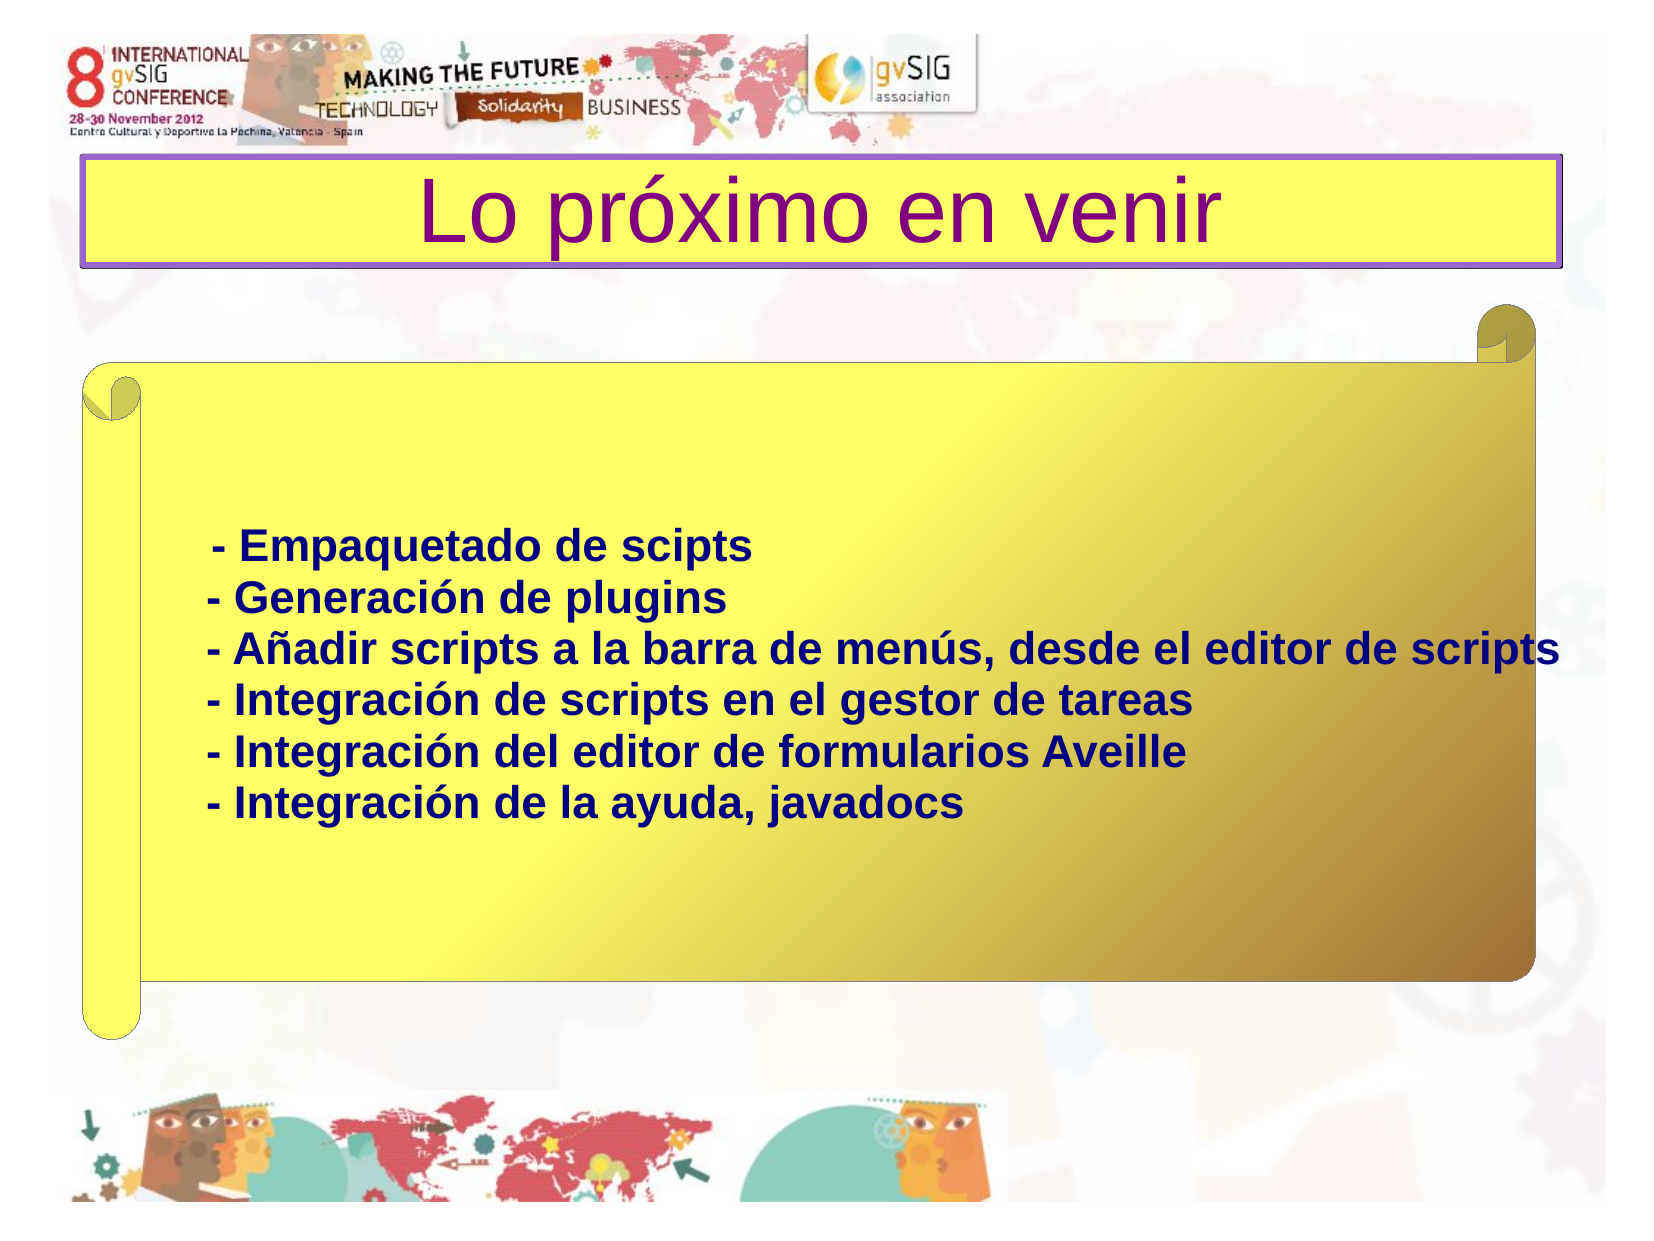

# Lo próximo en venir
 - Empaquetado de scipts
 - Generación de plugins
 - Añadir scripts a la barra de menús, desde el editor de scripts
 - Integración de scripts en el gestor de tareas
 - Integración del editor de formularios Aveille
 - Integración de la ayuda, javadocs